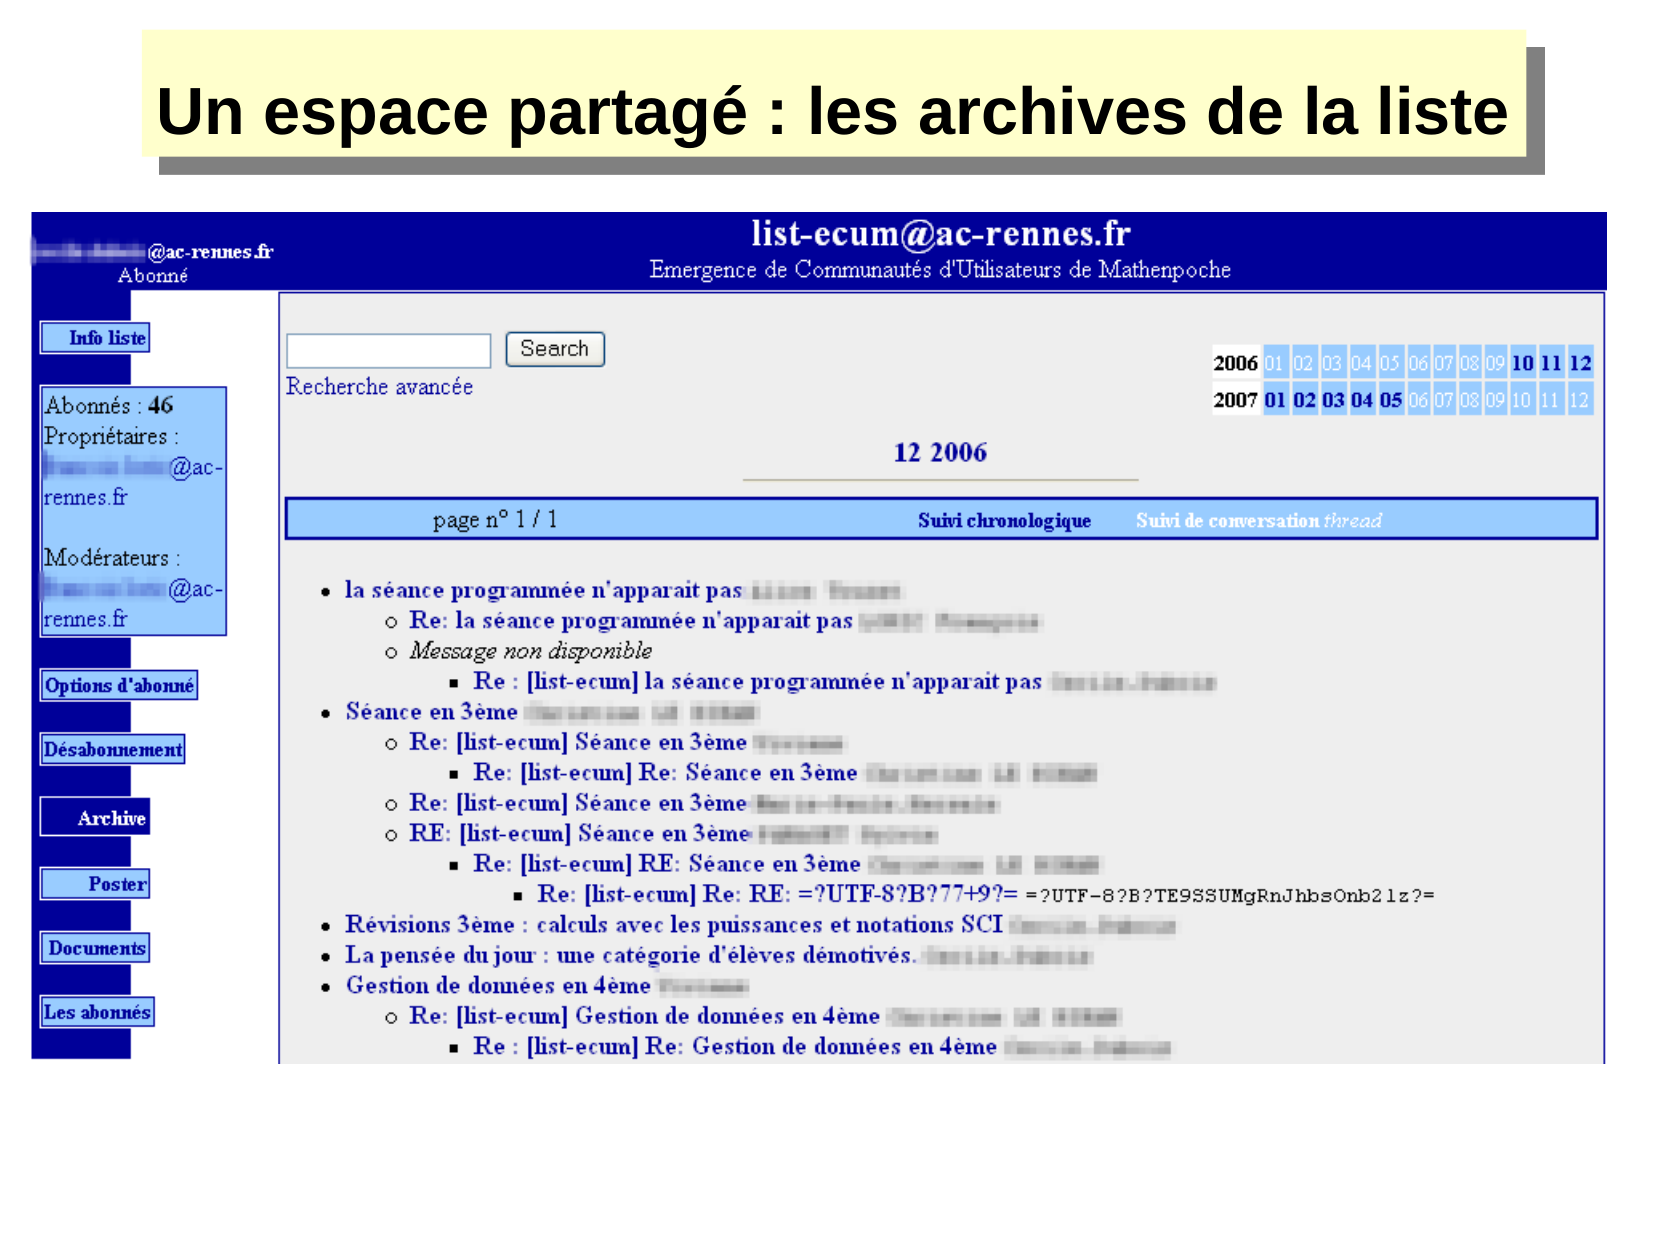

Un espace partagé : les archives de la liste